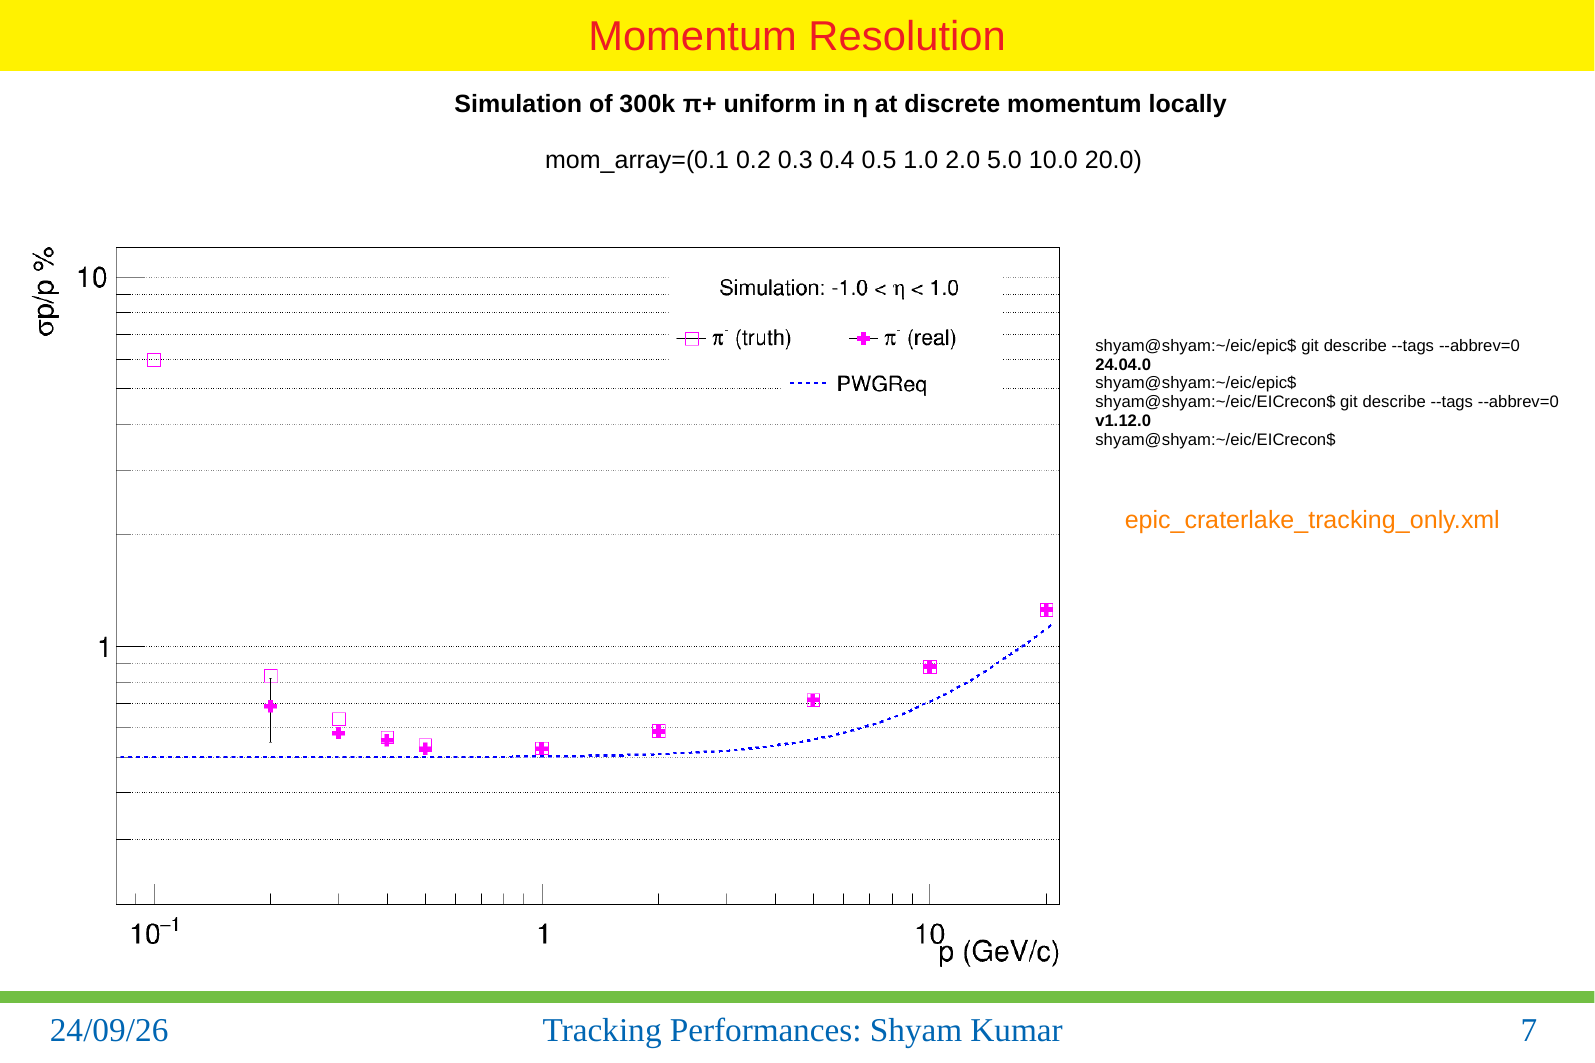

# Momentum Resolution
Simulation of 300k π+ uniform in η at discrete momentum locally
mom_array=(0.1 0.2 0.3 0.4 0.5 1.0 2.0 5.0 10.0 20.0)
shyam@shyam:~/eic/epic$ git describe --tags --abbrev=0
24.04.0
shyam@shyam:~/eic/epic$
shyam@shyam:~/eic/EICrecon$ git describe --tags --abbrev=0
v1.12.0
shyam@shyam:~/eic/EICrecon$
epic_craterlake_tracking_only.xml
Tracking Performances: Shyam Kumar
7